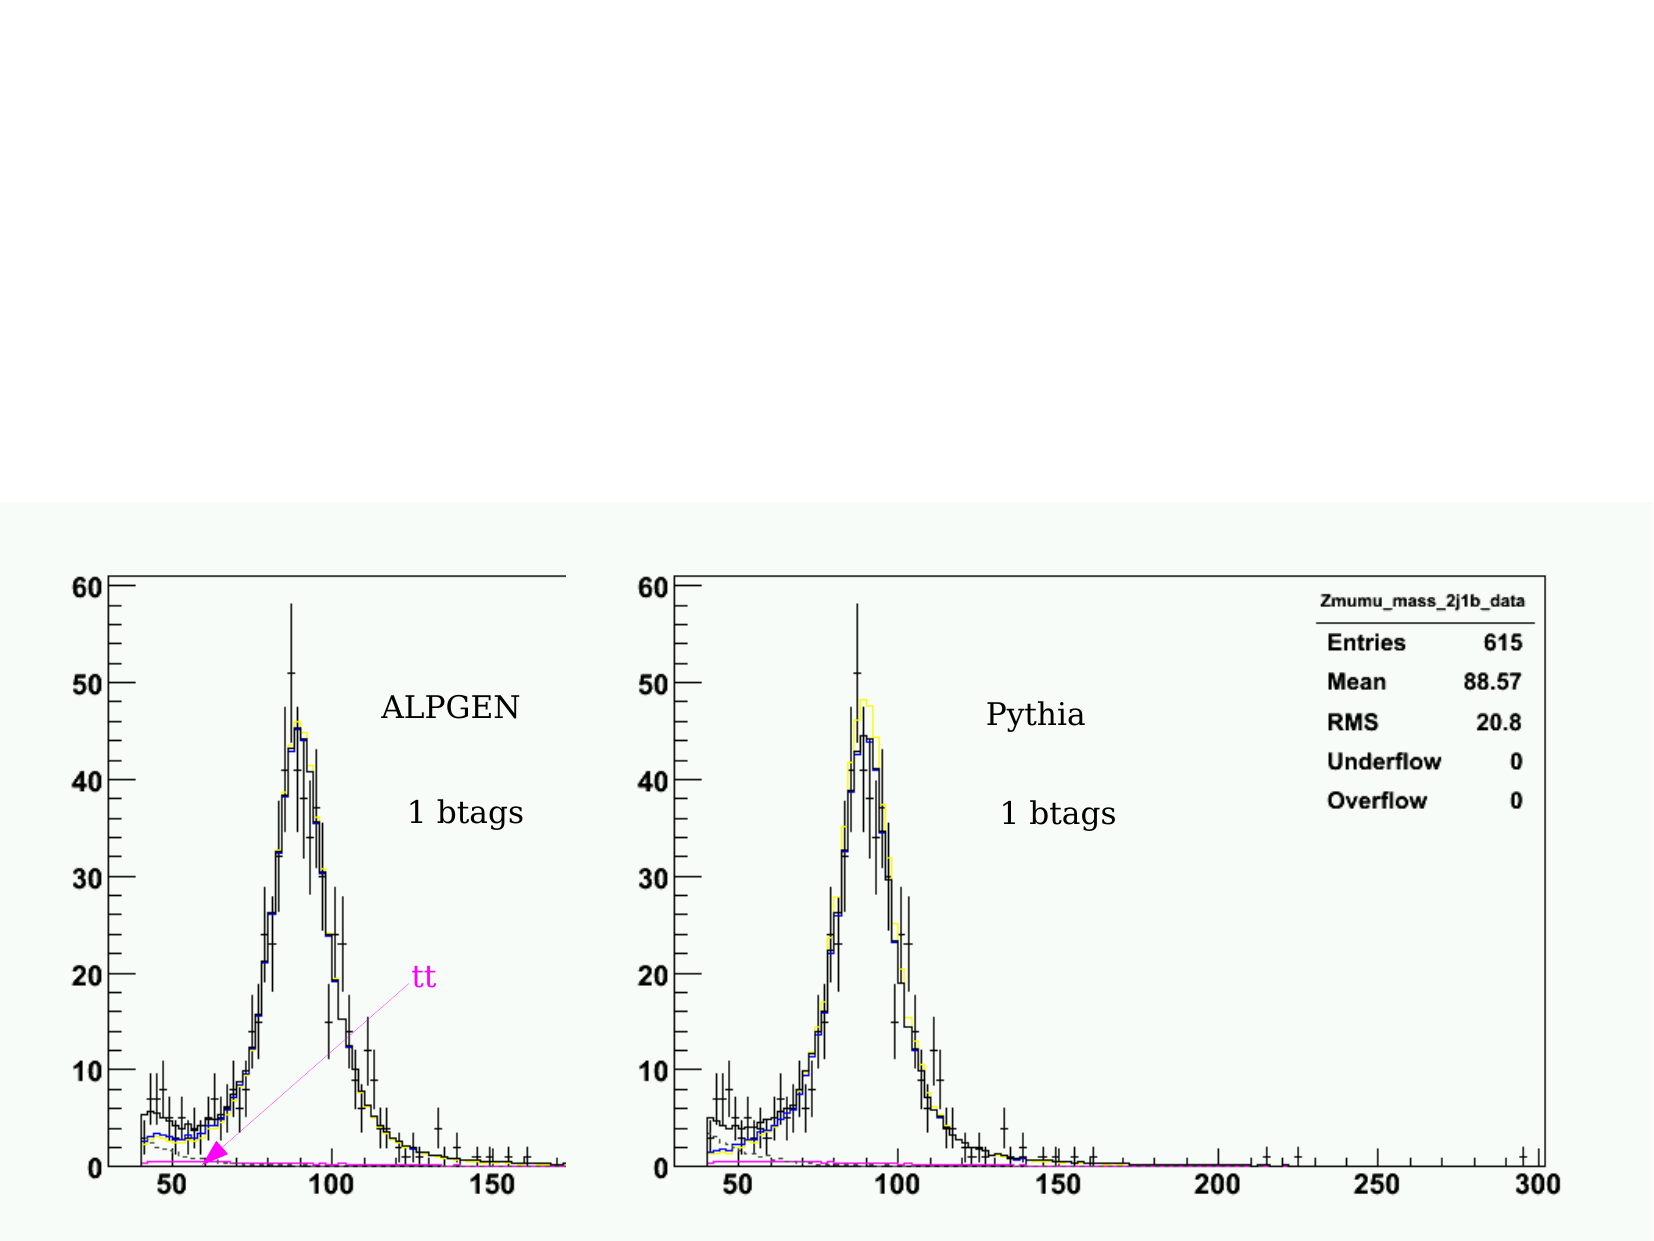

ALPGEN
Pythia
1 btags
1 btags
tt